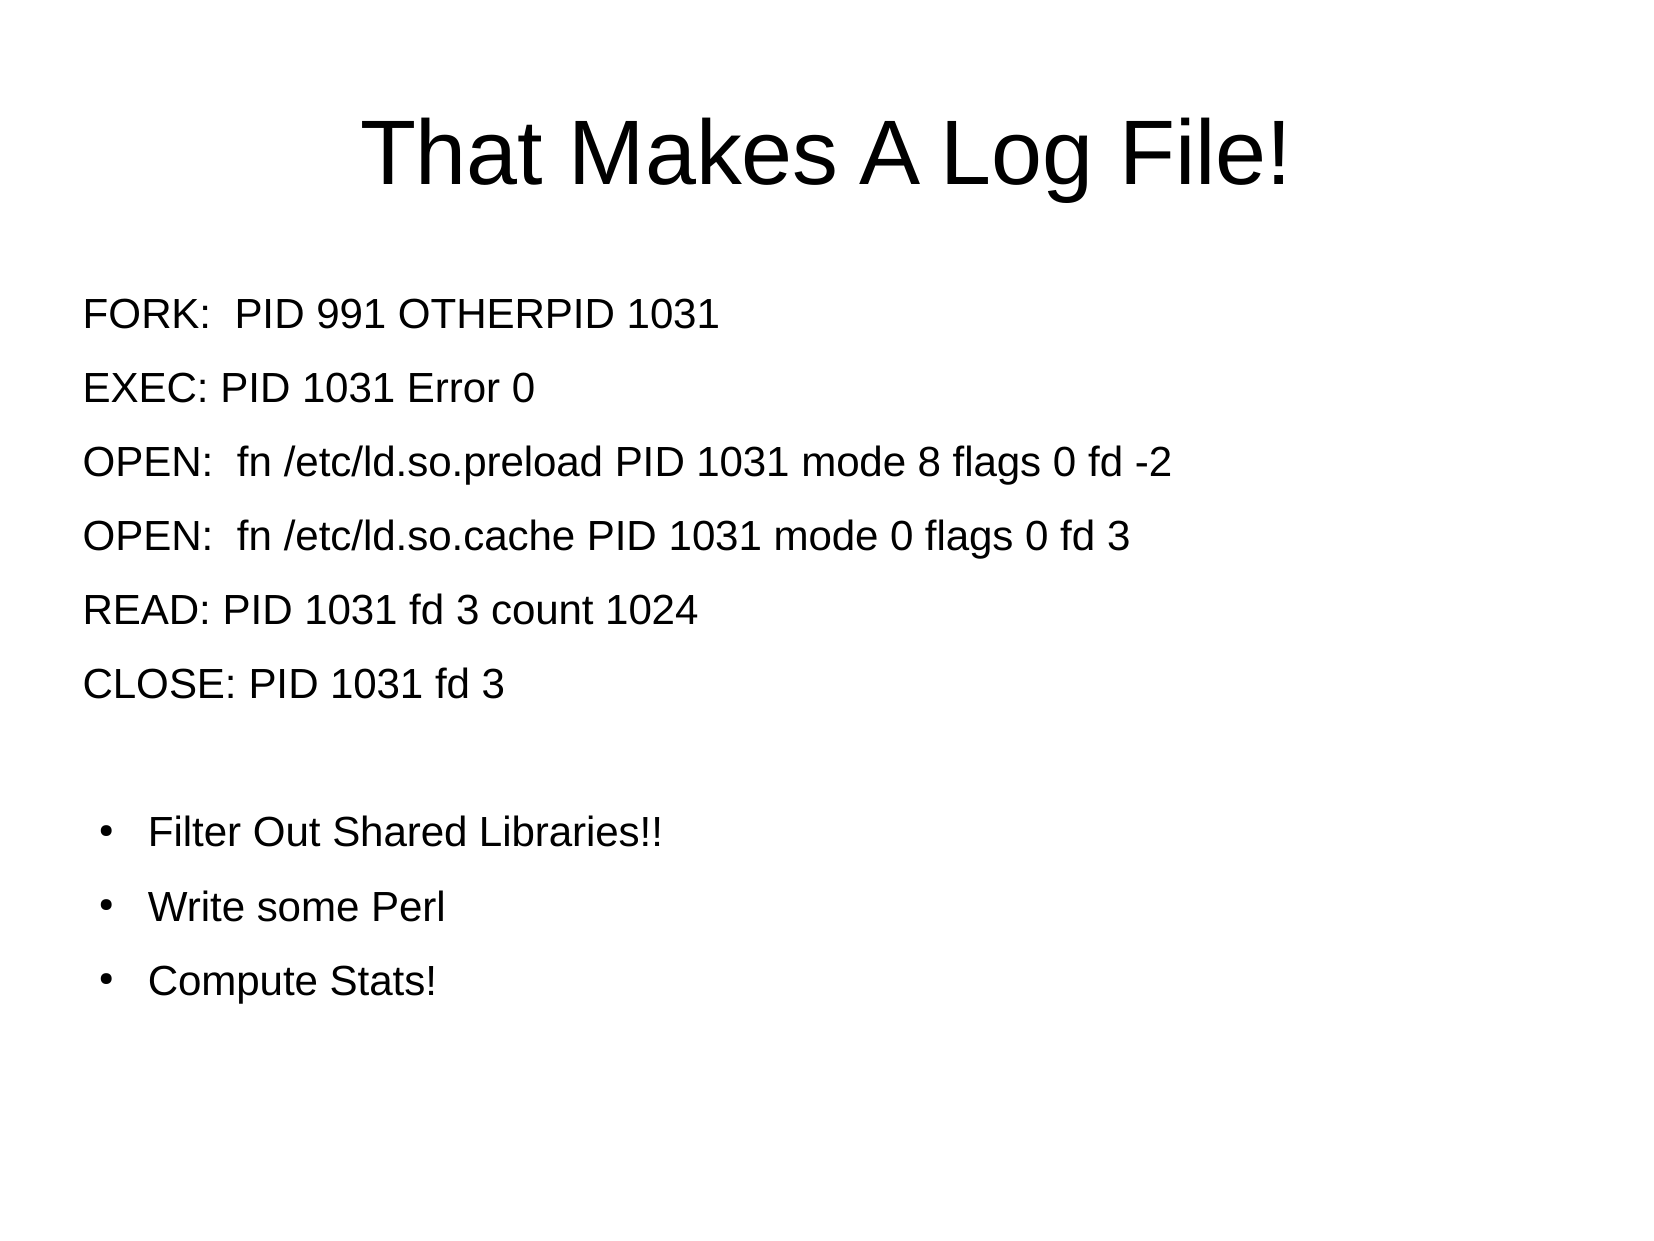

# That Makes A Log File!
FORK: PID 991 OTHERPID 1031
EXEC: PID 1031 Error 0
OPEN: fn /etc/ld.so.preload PID 1031 mode 8 flags 0 fd -2
OPEN: fn /etc/ld.so.cache PID 1031 mode 0 flags 0 fd 3
READ: PID 1031 fd 3 count 1024
CLOSE: PID 1031 fd 3
Filter Out Shared Libraries!!
Write some Perl
Compute Stats!